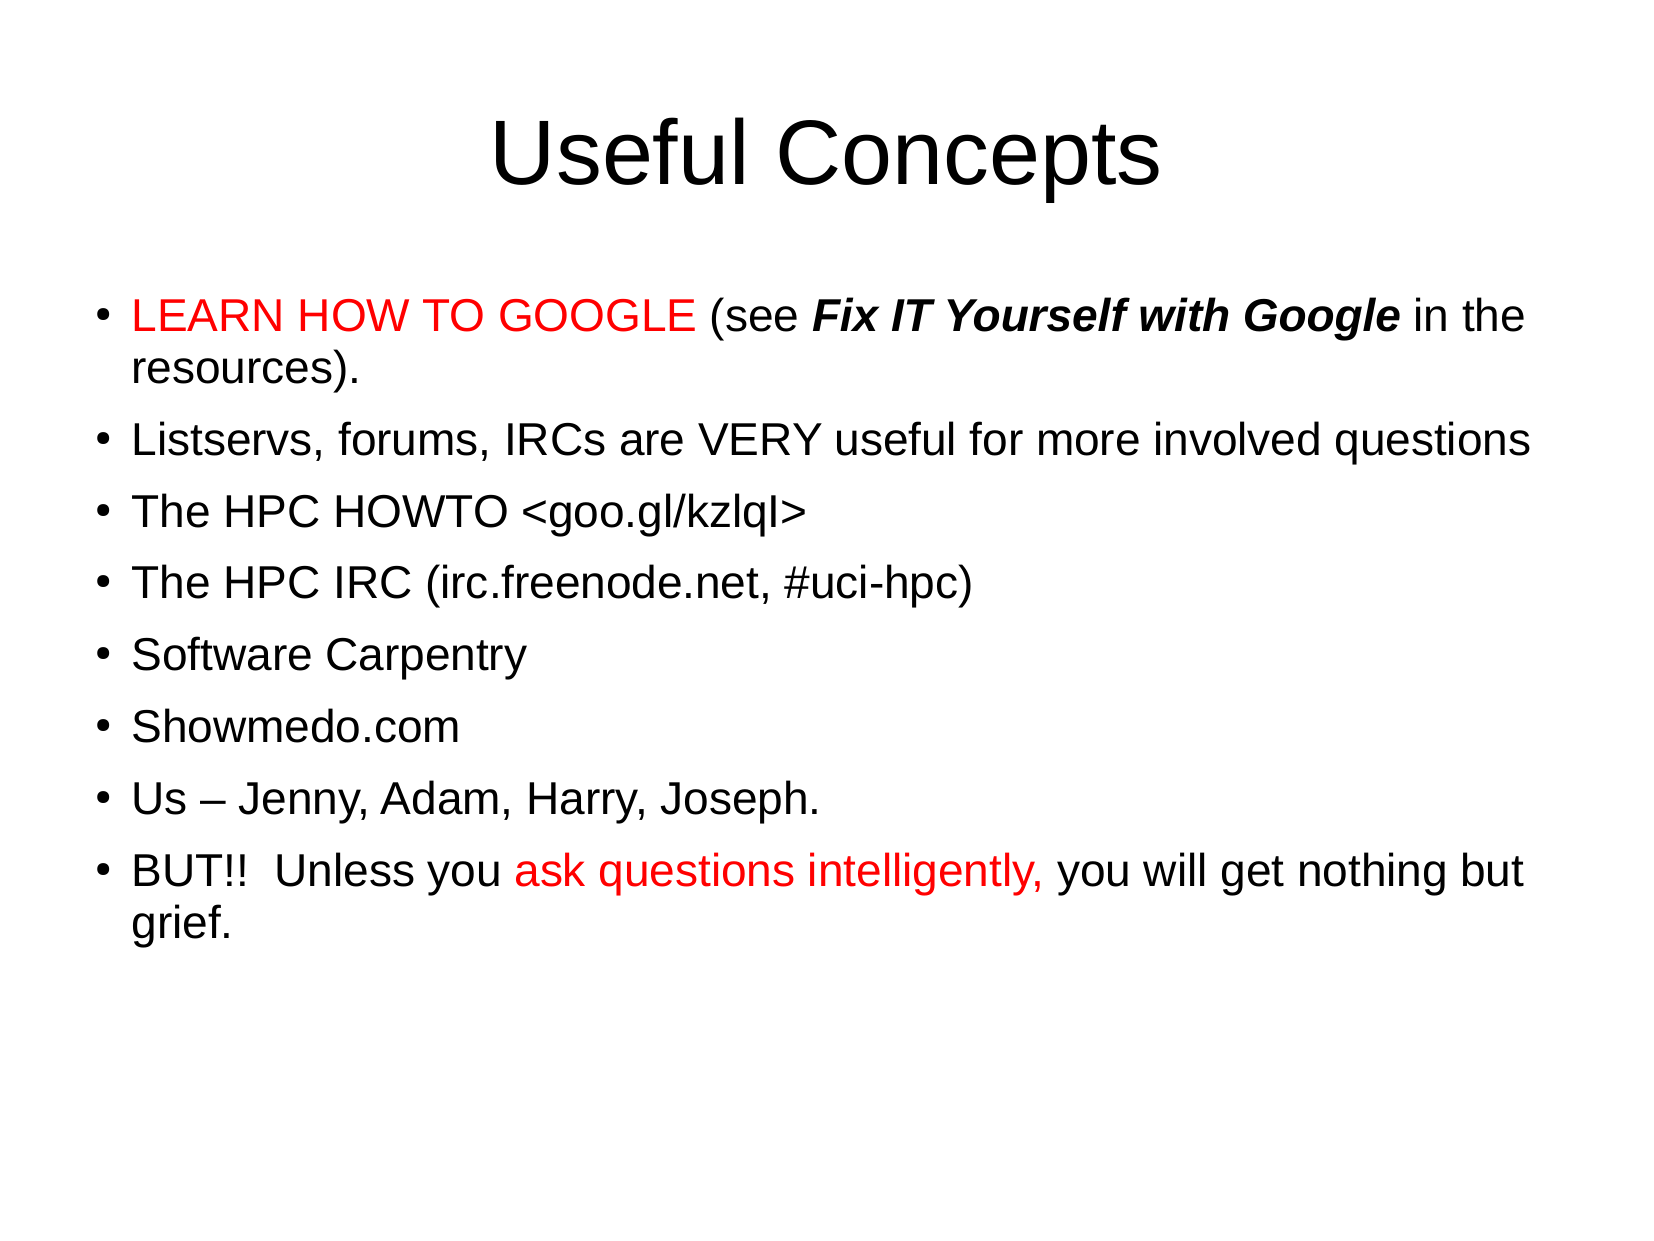

# Useful Concepts
LEARN HOW TO GOOGLE (see Fix IT Yourself with Google in the resources).
Listservs, forums, IRCs are VERY useful for more involved questions
The HPC HOWTO <goo.gl/kzlqI>
The HPC IRC (irc.freenode.net, #uci-hpc)
Software Carpentry
Showmedo.com
Us – Jenny, Adam, Harry, Joseph.
BUT!! Unless you ask questions intelligently, you will get nothing but grief.